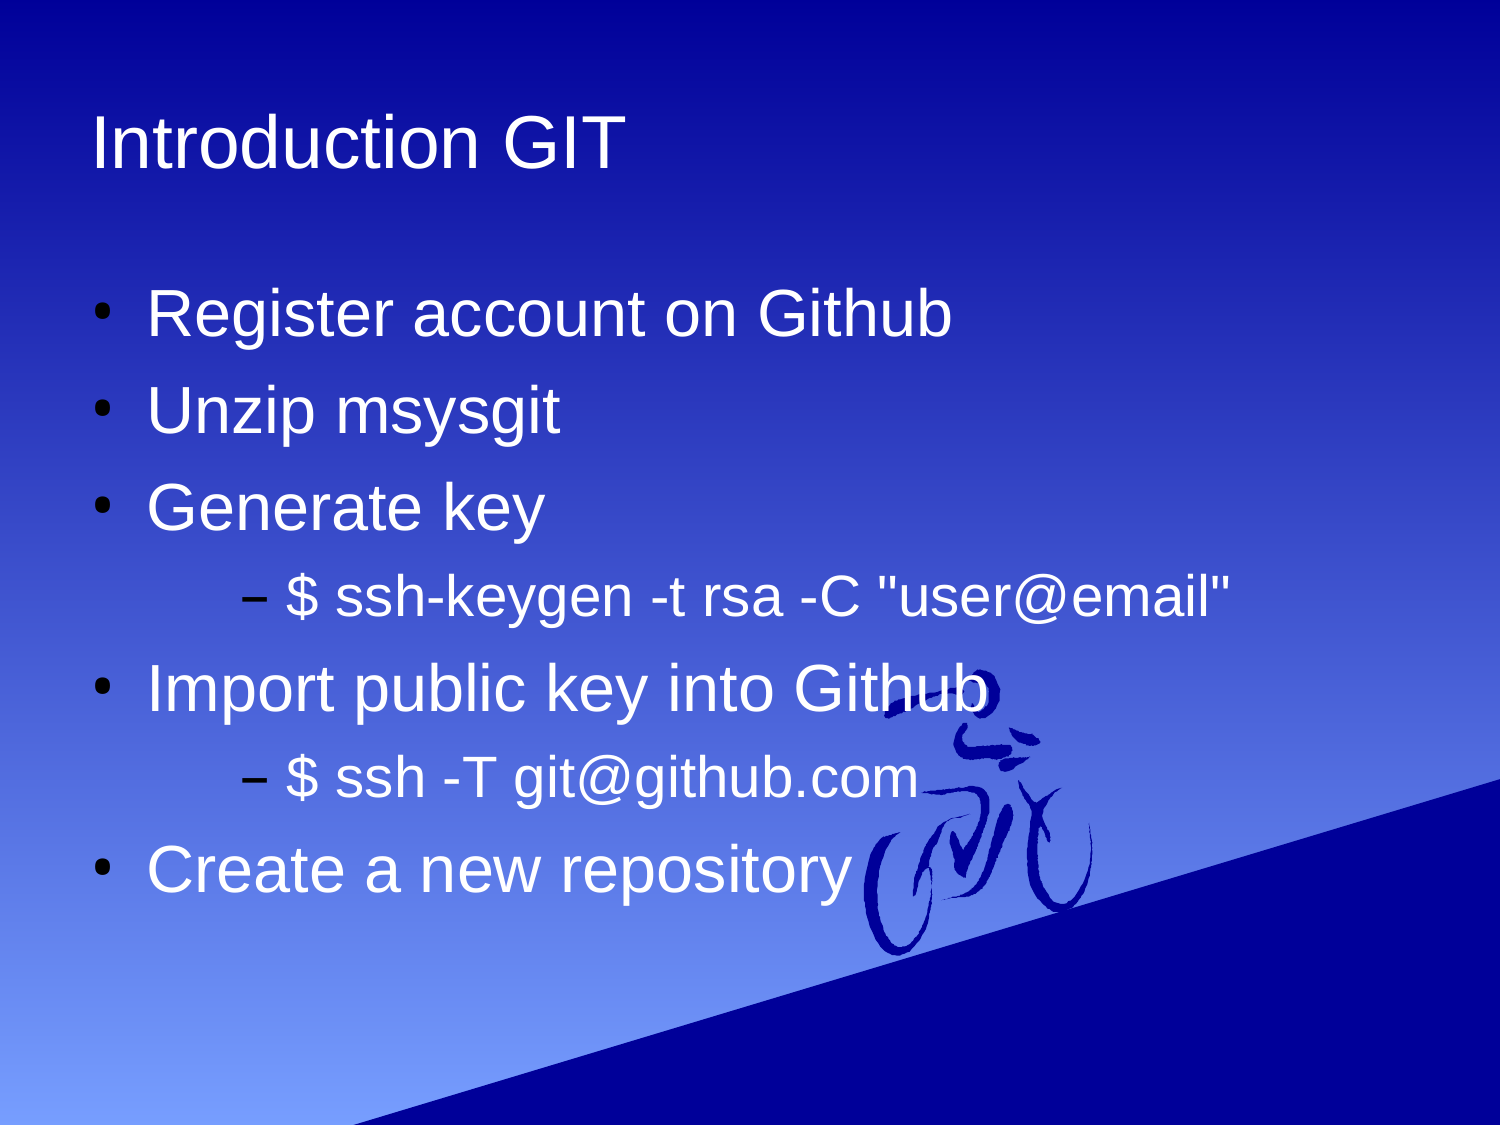

# Introduction GIT
Register account on Github
Unzip msysgit
Generate key
$ ssh-keygen -t rsa -C "user@email"
Import public key into Github
$ ssh -T git@github.com
Create a new repository